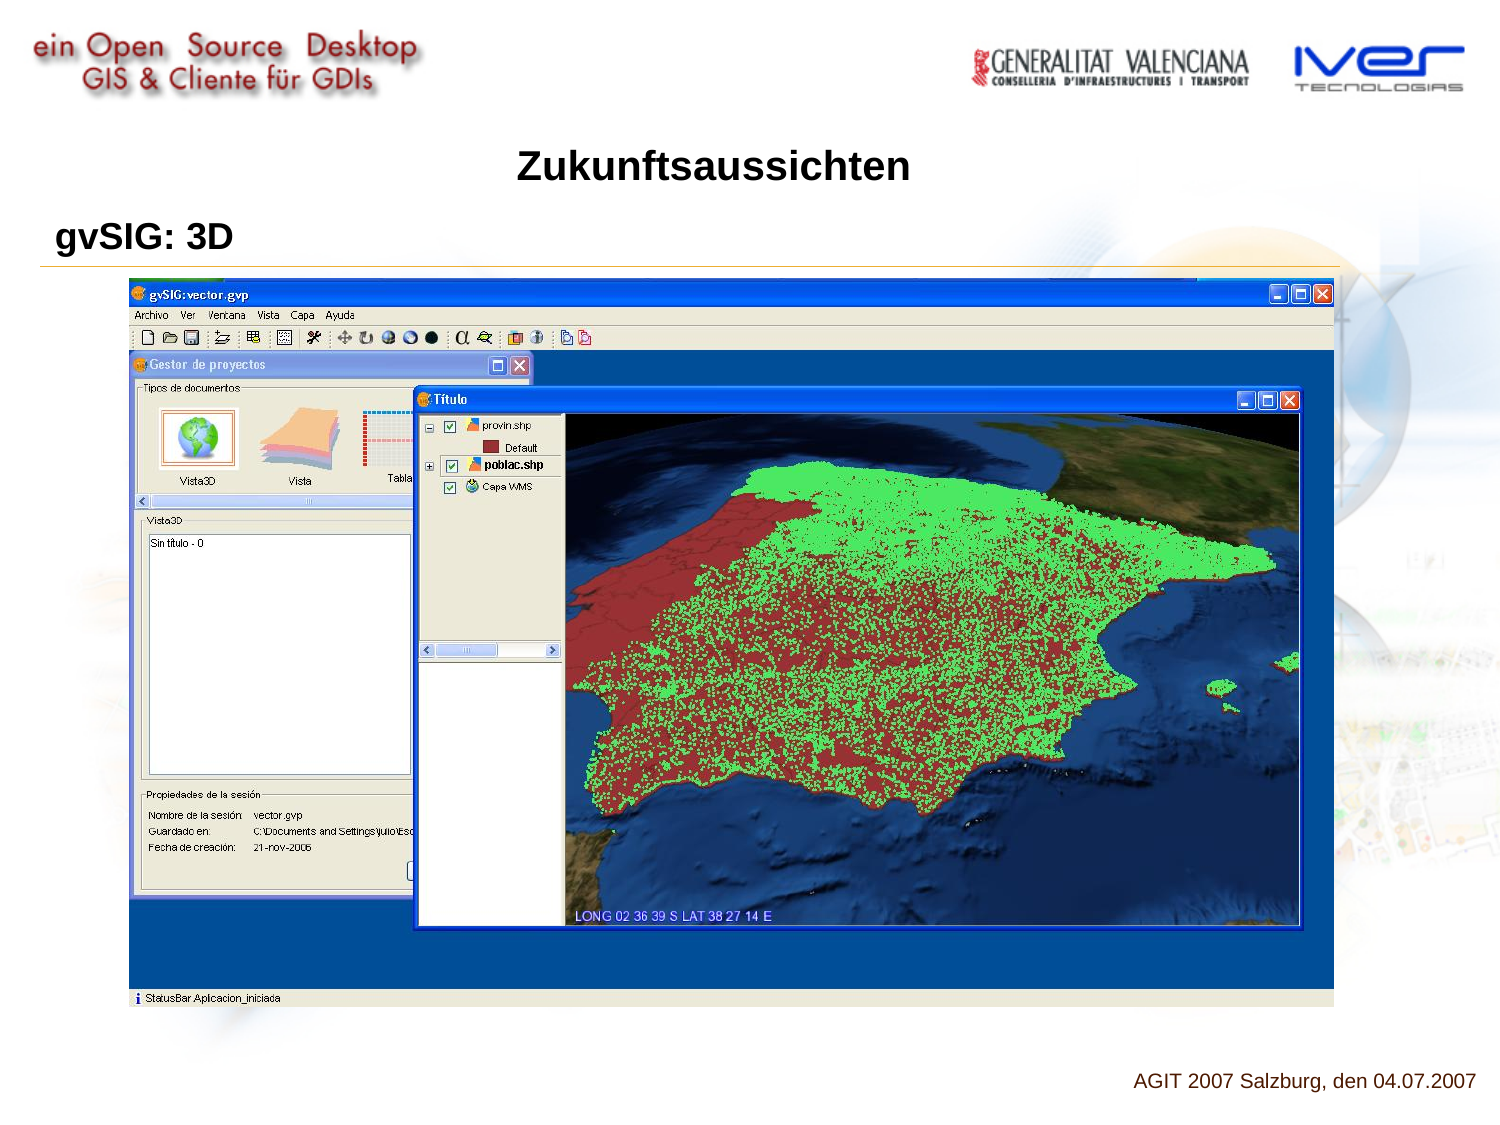

Zukunftsaussichten
gvSIG: 3D
AGIT 2007 Salzburg, den 04.07.2007